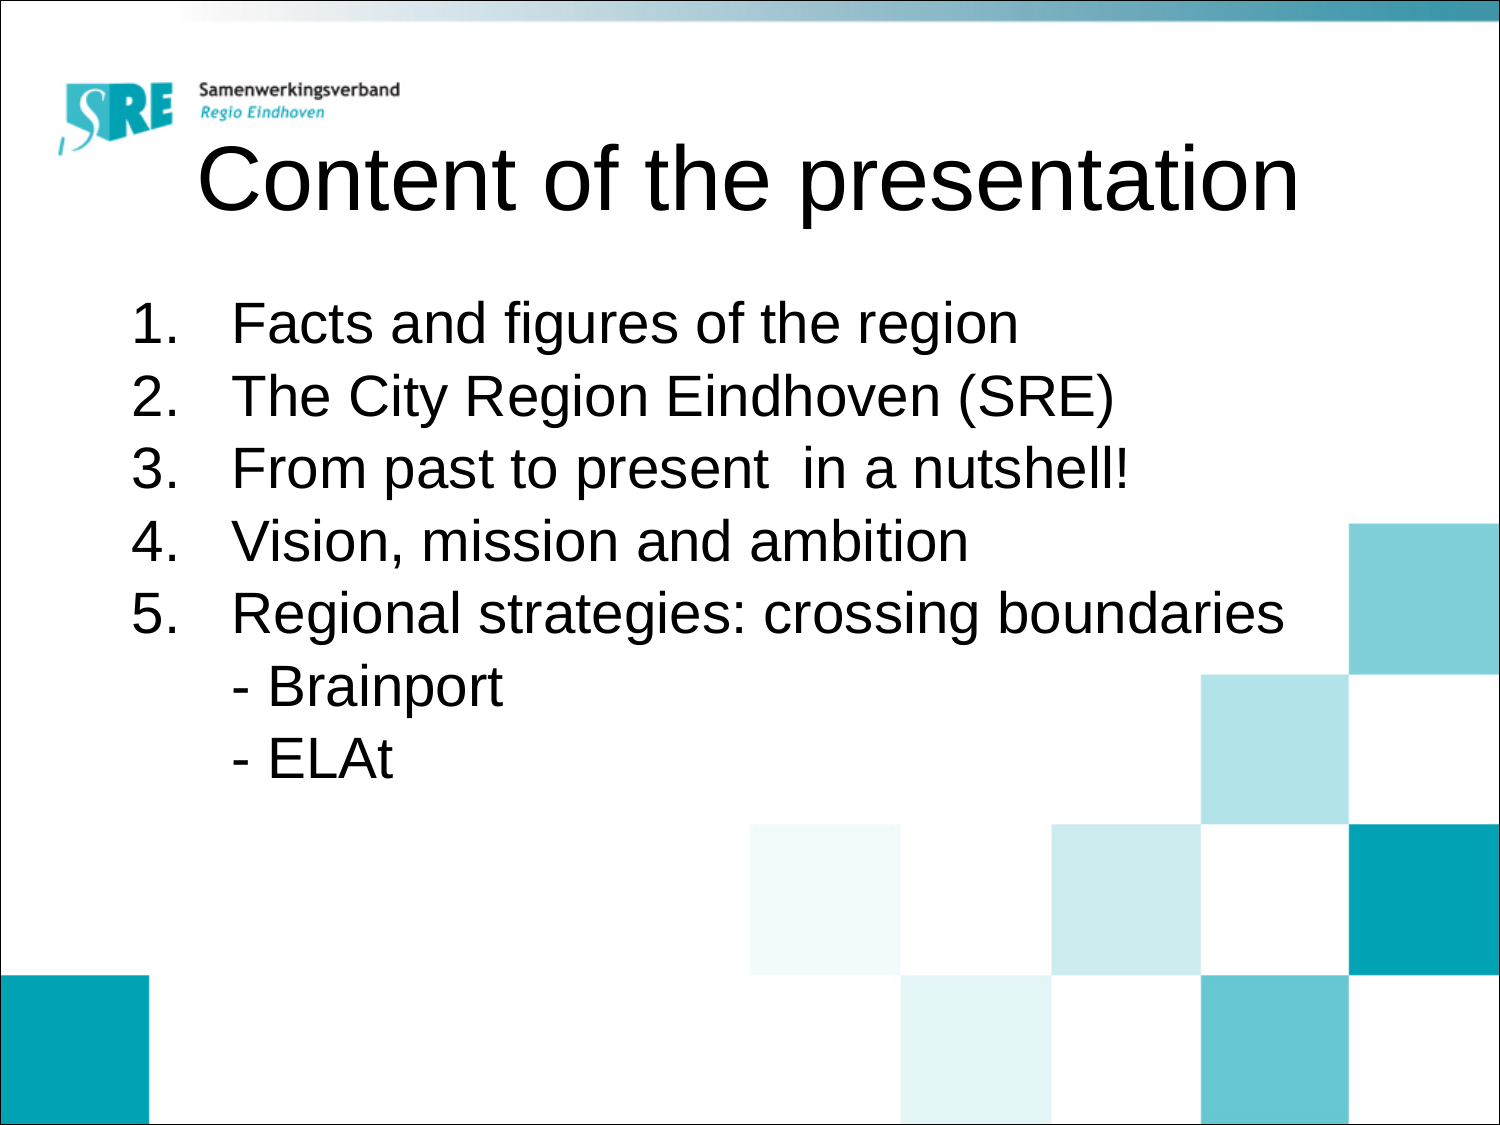

# Content of the presentation
Facts and figures of the region
The City Region Eindhoven (SRE)
From past to present in a nutshell!
Vision, mission and ambition
Regional strategies: crossing boundaries
	- Brainport
	- ELAt